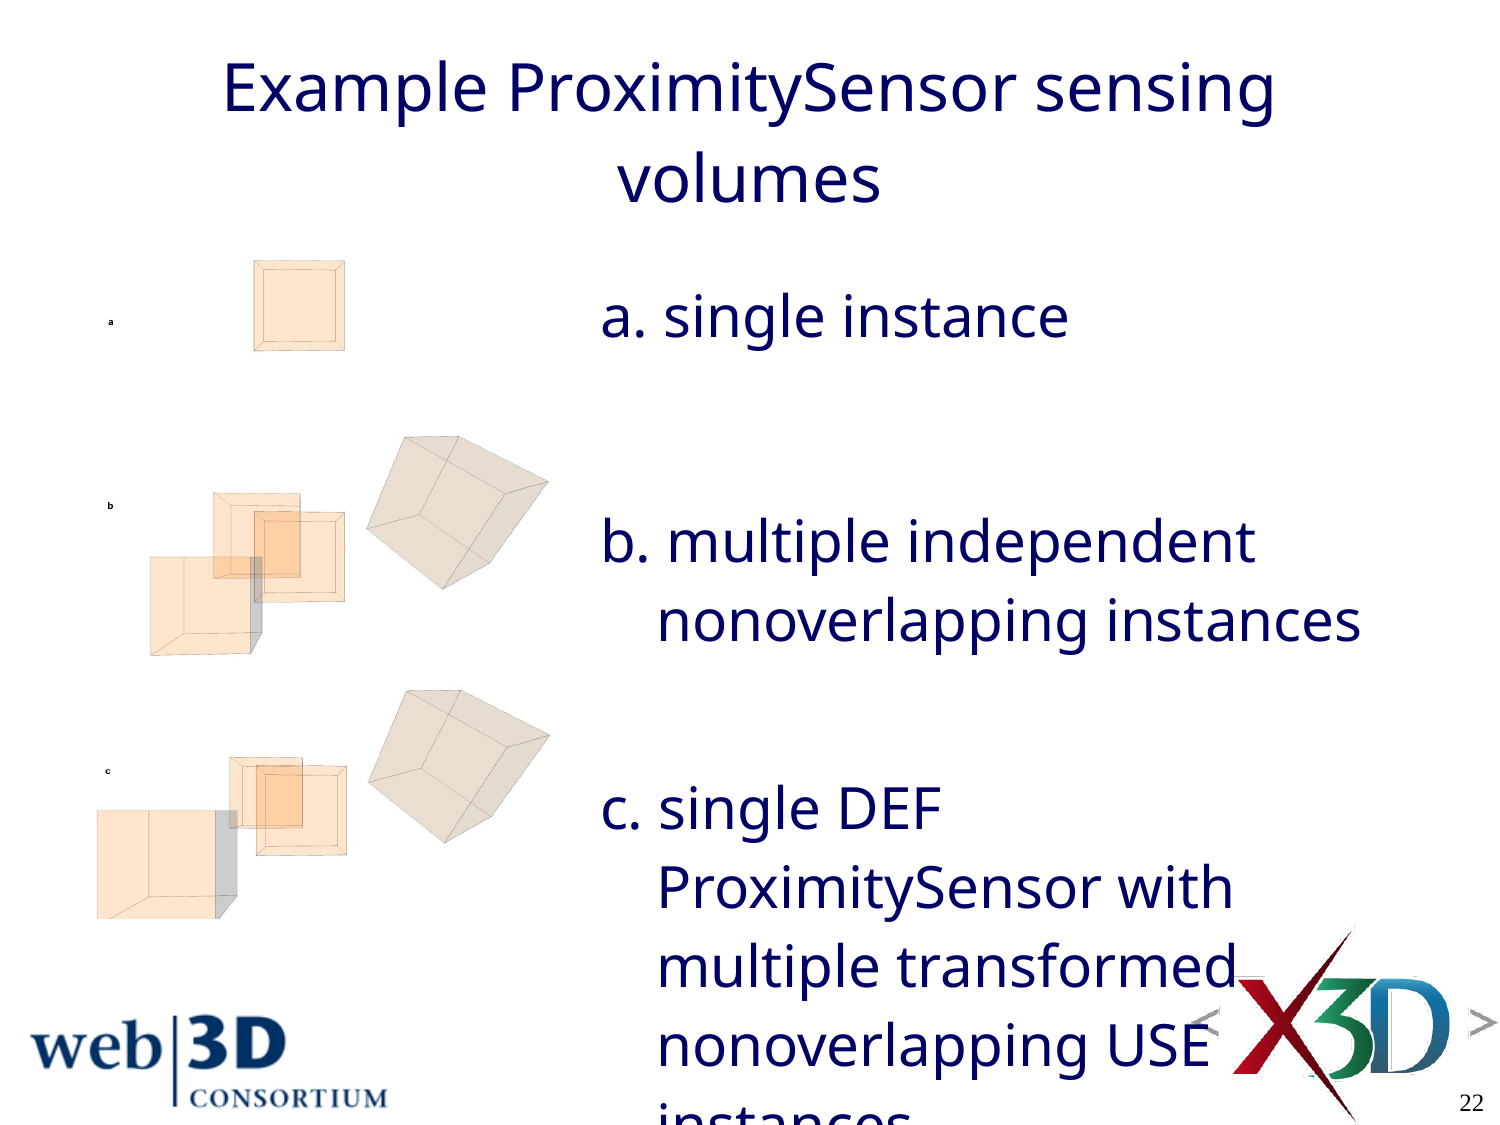

# Example ProximitySensor sensing volumes
a. single instance
b. multiple independent nonoverlapping instances
c. single DEF ProximitySensor with multiple transformed nonoverlapping USE instances